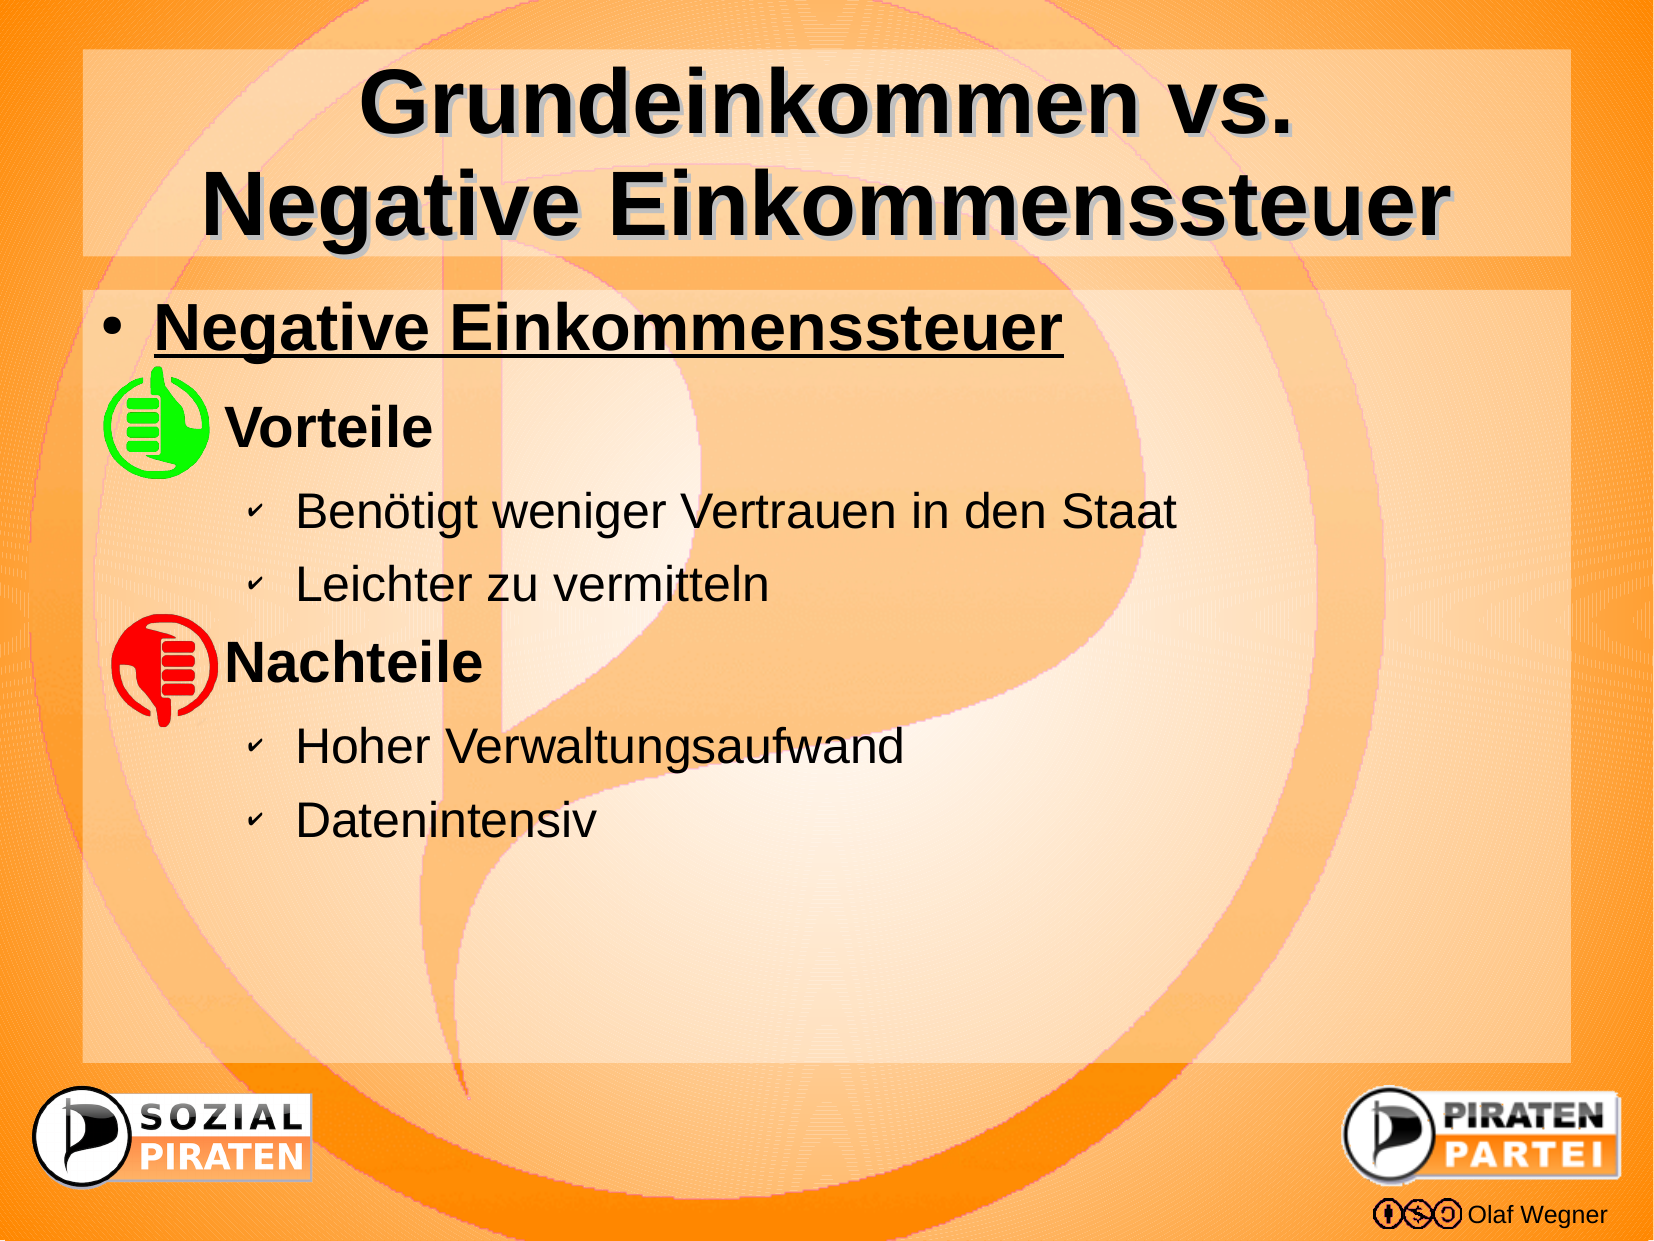

Grundeinkommen vs.
Negative Einkommenssteuer
# Negative Einkommenssteuer
Vorteile
Benötigt weniger Vertrauen in den Staat
Leichter zu vermitteln
Nachteile
Hoher Verwaltungsaufwand
Datenintensiv
Olaf Wegner